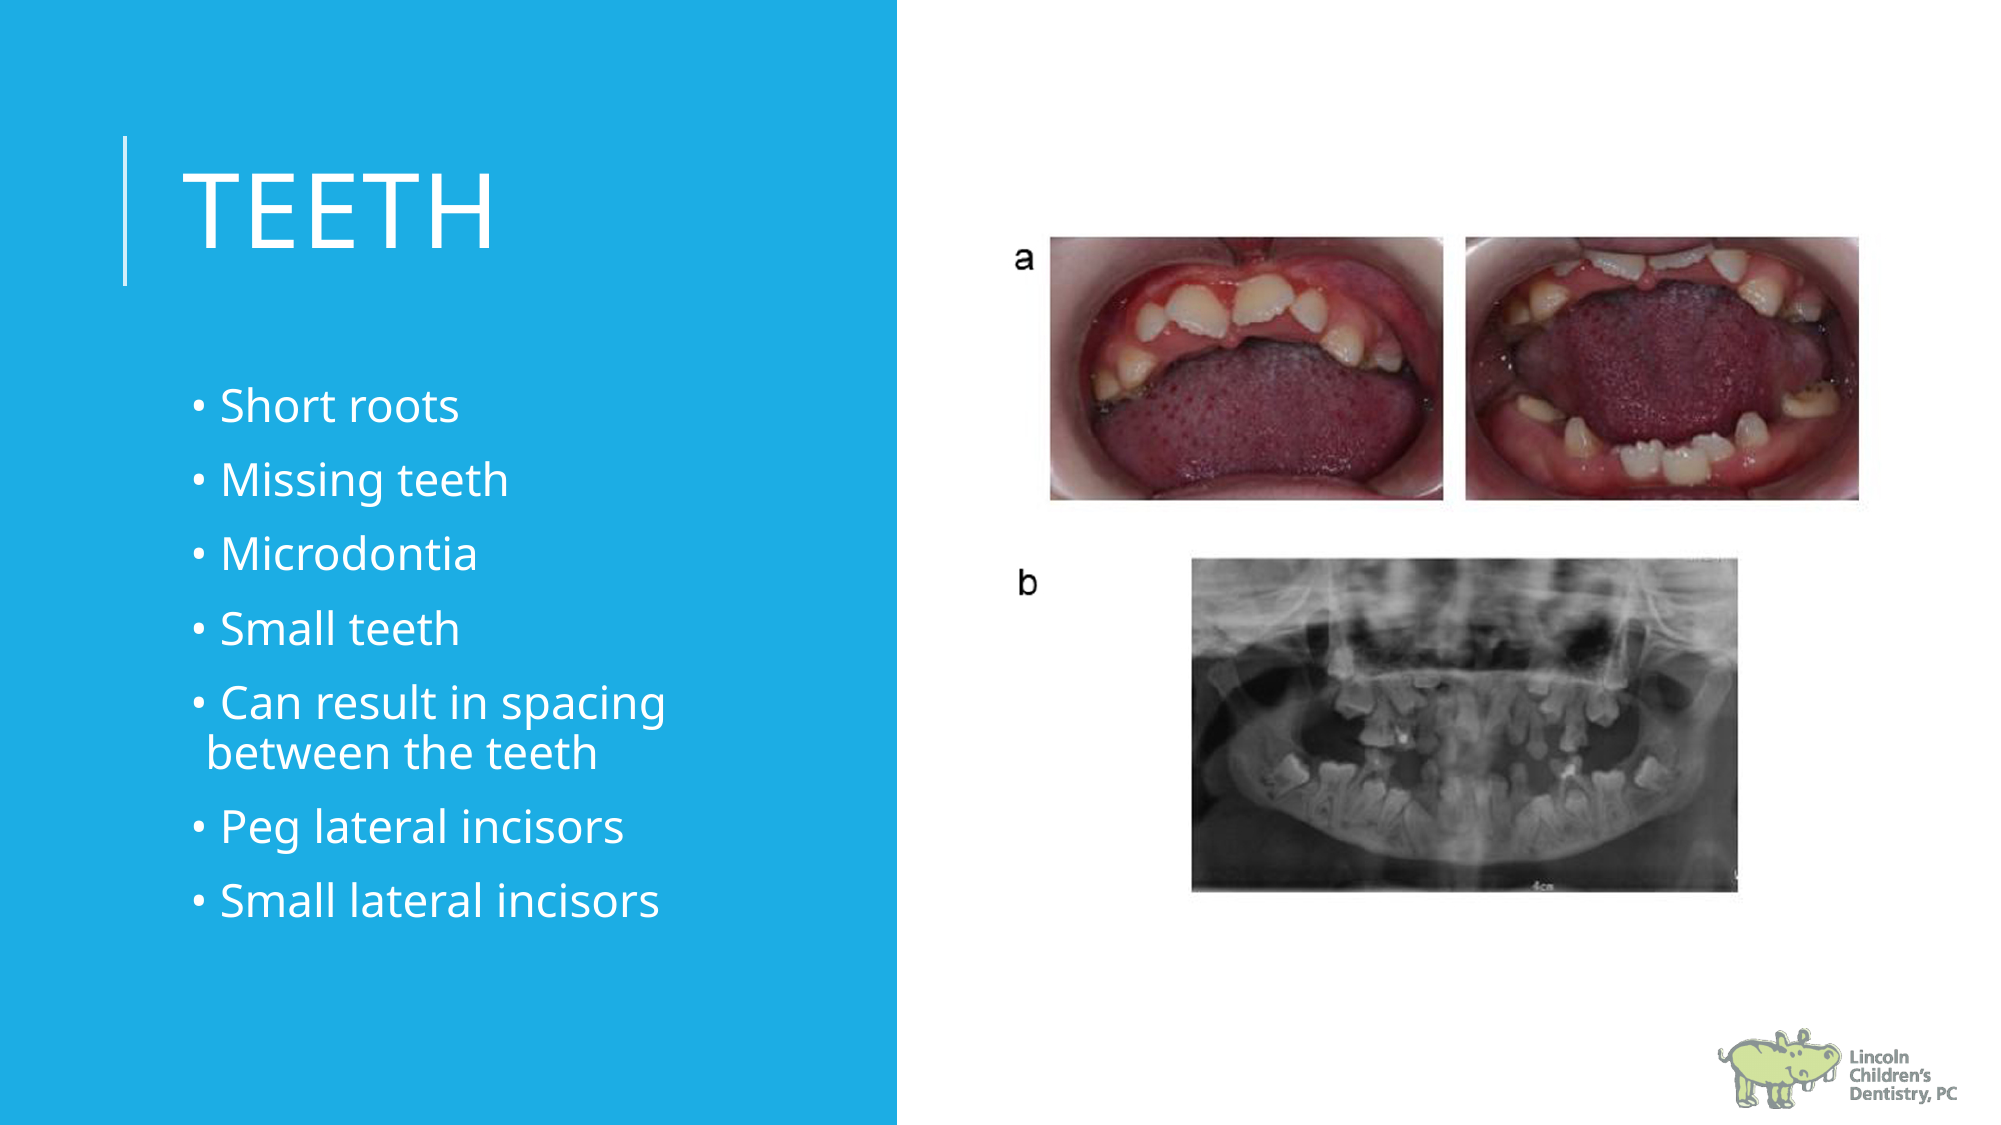

# teeth
• Short roots
• Missing teeth
• Microdontia
• Small teeth
• Can result in spacing between the teeth
• Peg lateral incisors
• Small lateral incisors